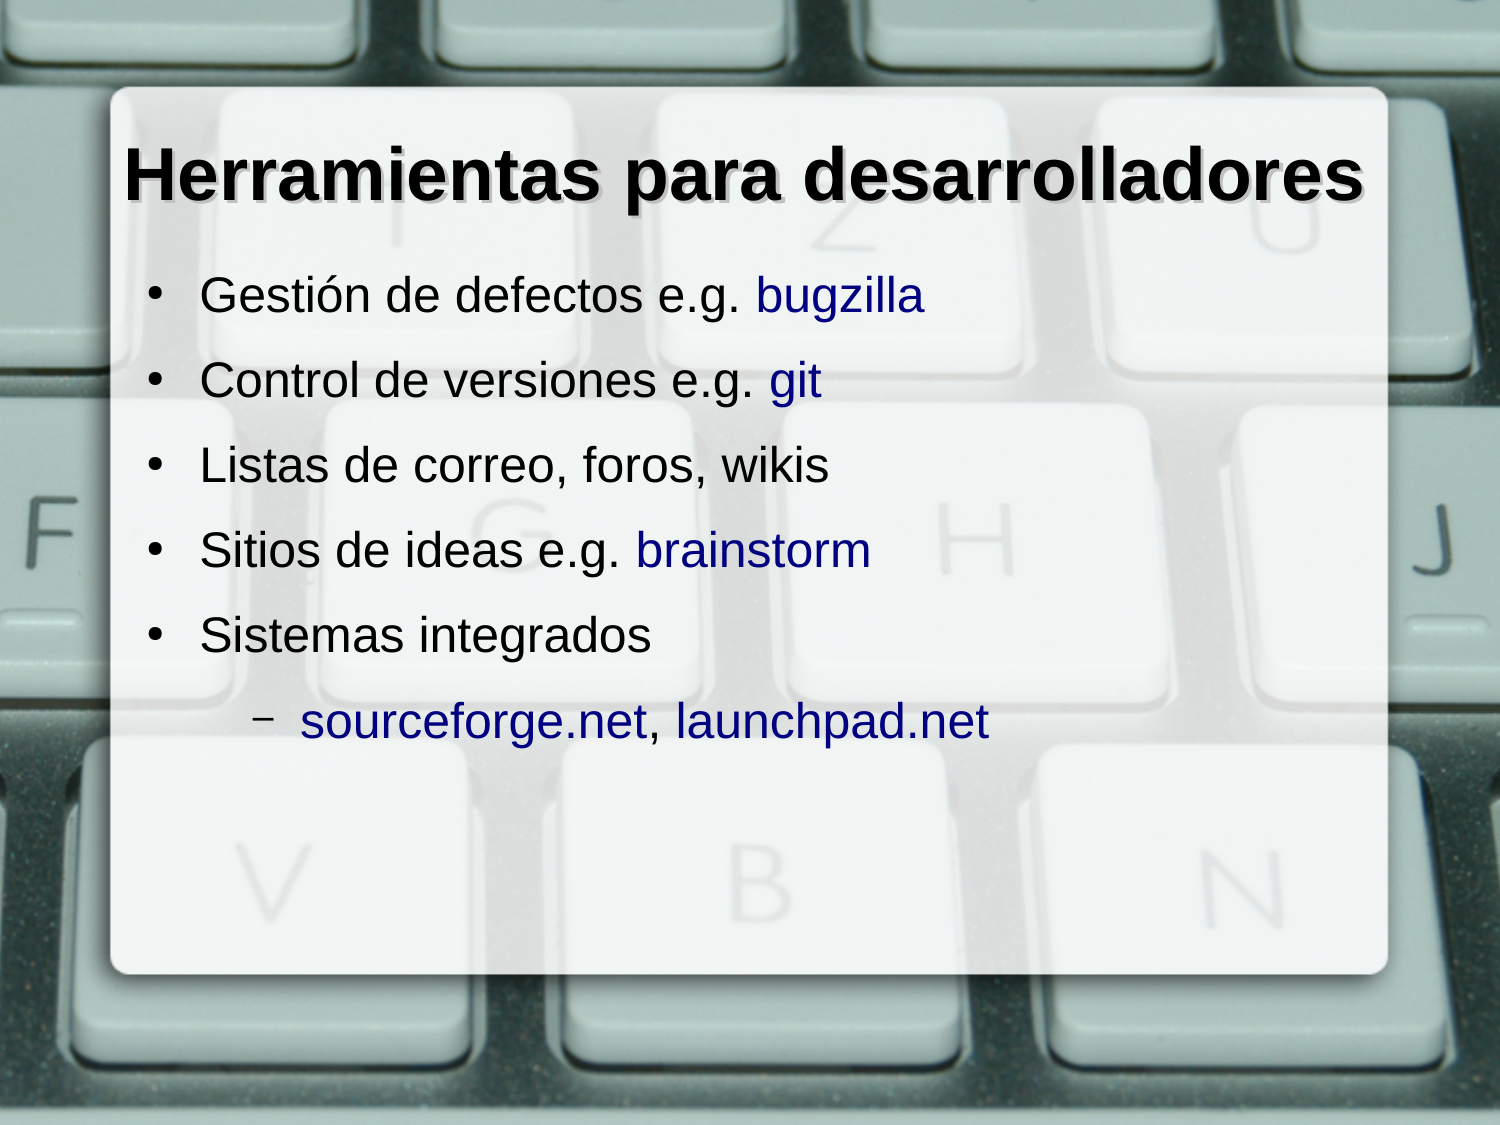

# Herramientas para desarrolladores
Gestión de defectos e.g. bugzilla
Control de versiones e.g. git
Listas de correo, foros, wikis
Sitios de ideas e.g. brainstorm
Sistemas integrados
sourceforge.net, launchpad.net